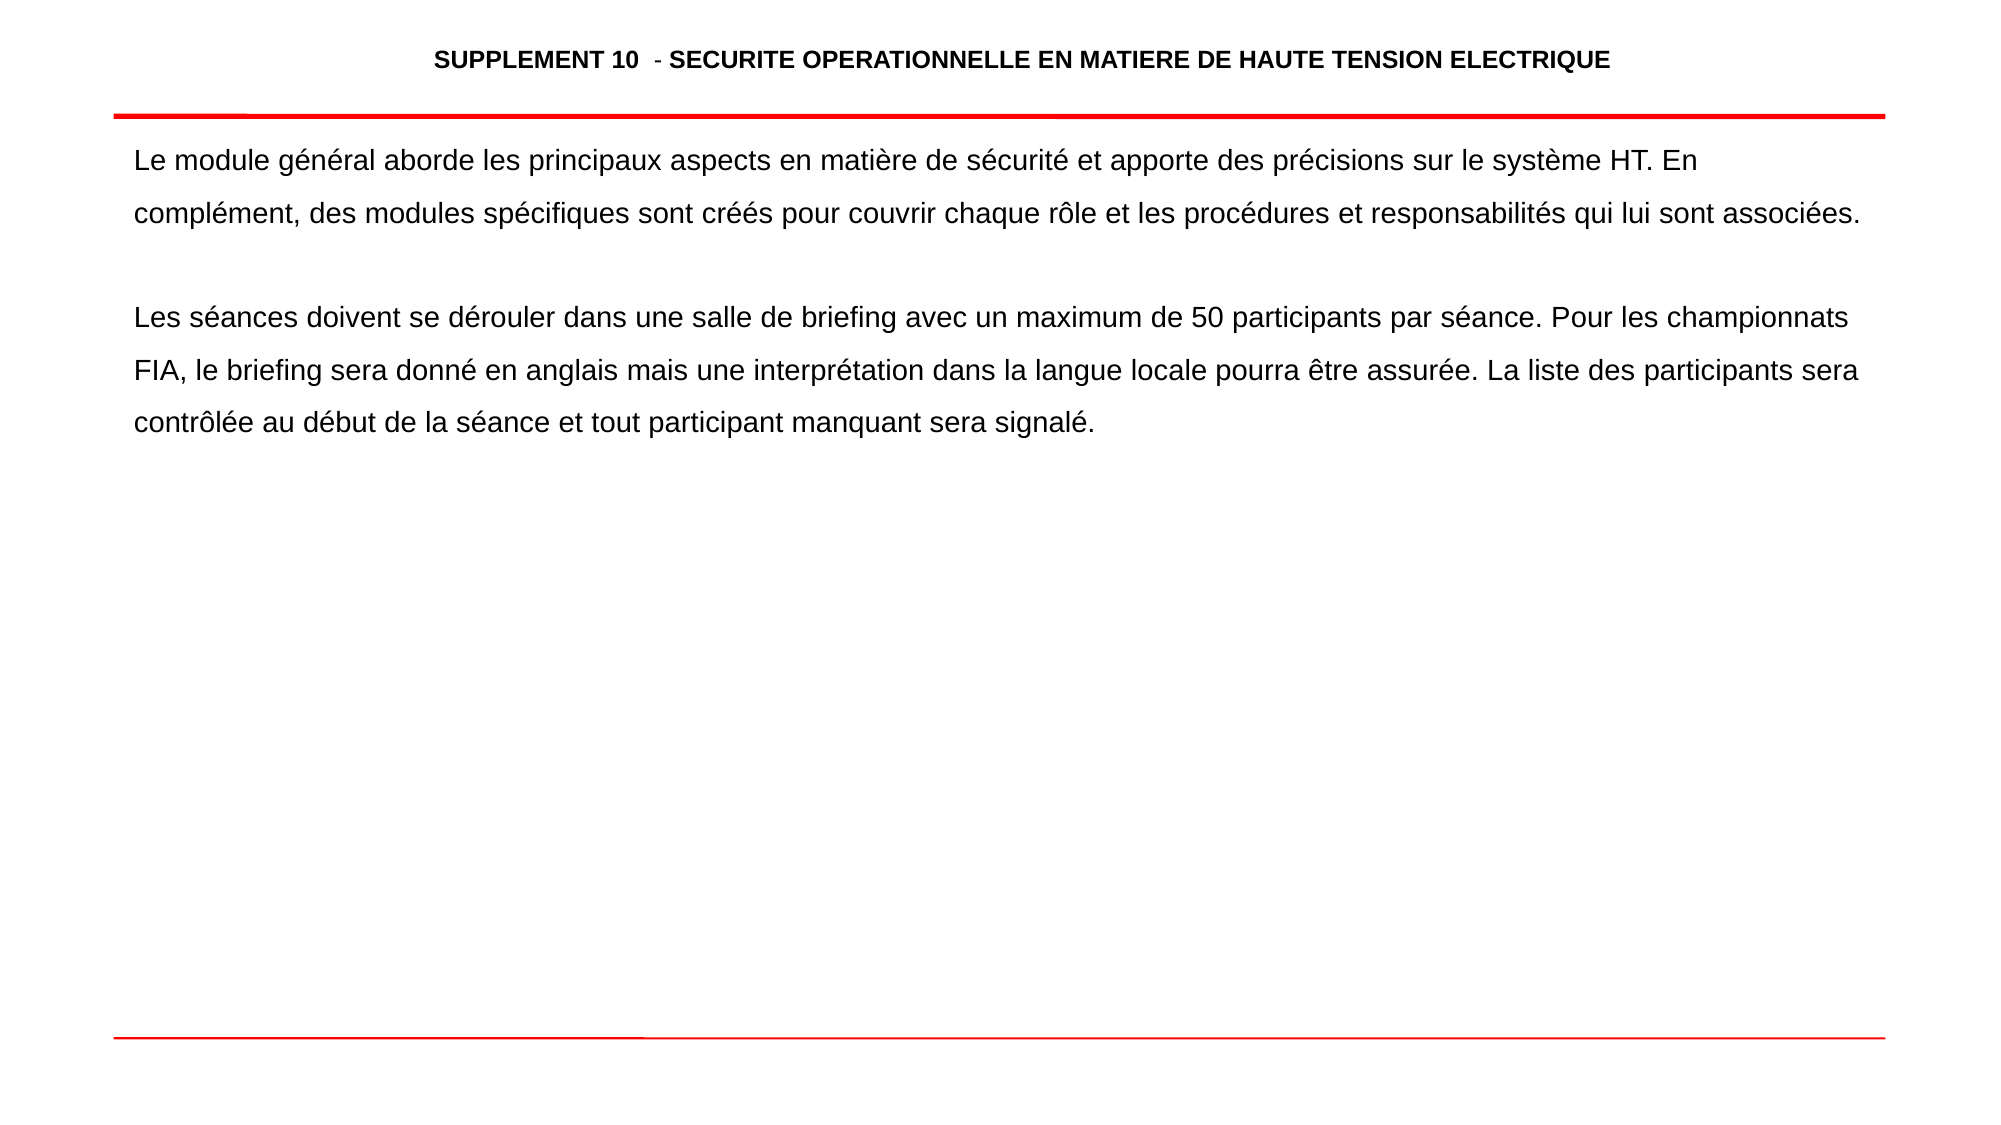

SUPPLEMENT 10 - SECURITE OPERATIONNELLE EN MATIERE DE HAUTE TENSION ELECTRIQUE
Le module général aborde les principaux aspects en matière de sécurité et apporte des précisions sur le système HT. En complément, des modules spécifiques sont créés pour couvrir chaque rôle et les procédures et responsabilités qui lui sont associées.
Les séances doivent se dérouler dans une salle de briefing avec un maximum de 50 participants par séance. Pour les championnats FIA, le briefing sera donné en anglais mais une interprétation dans la langue locale pourra être assurée. La liste des participants sera contrôlée au début de la séance et tout participant manquant sera signalé.